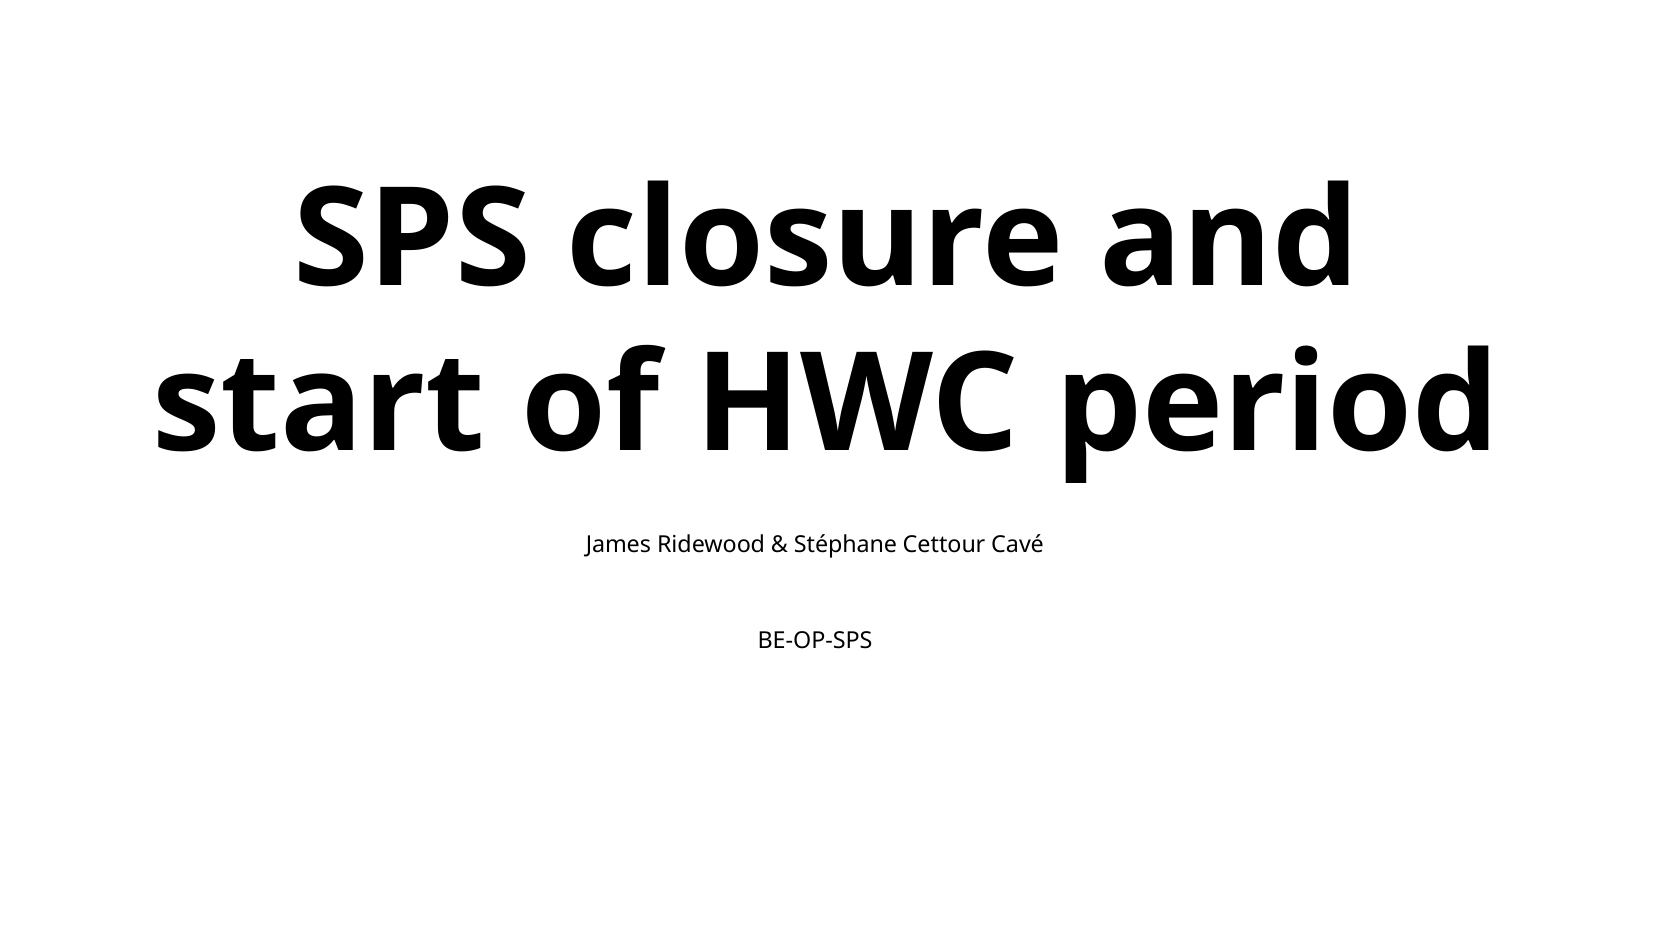

# SPS closure and start of HWC period
James Ridewood & Stéphane Cettour Cavé
BE-OP-SPS